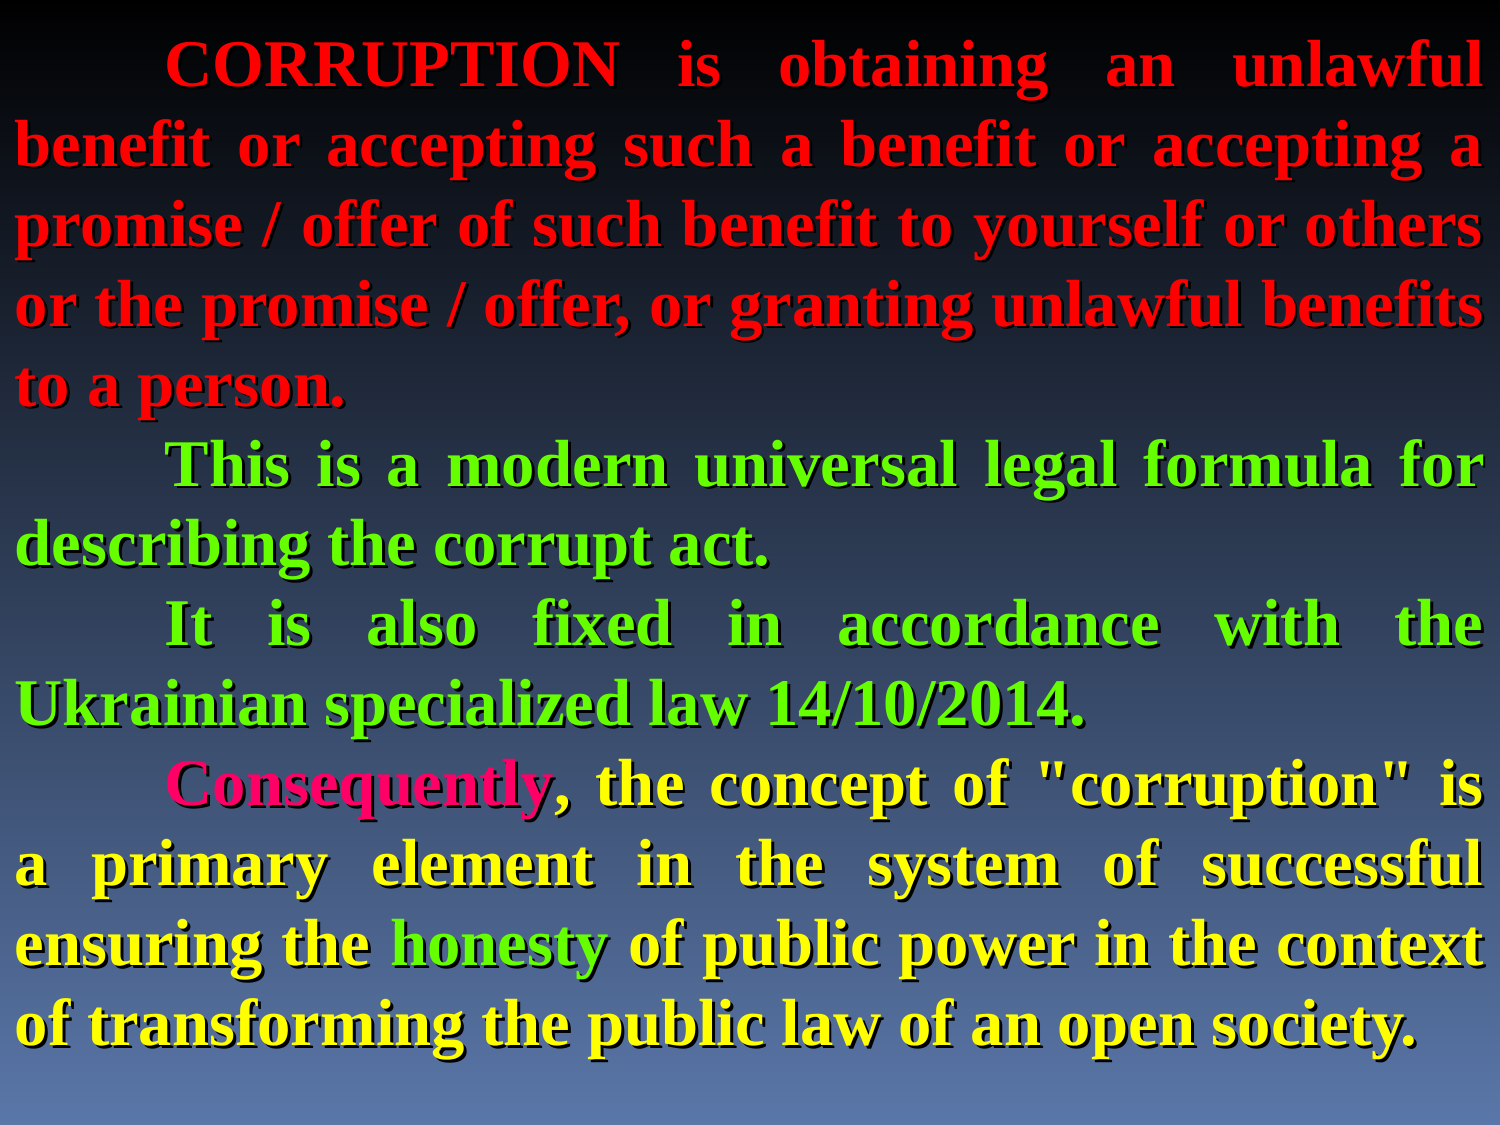

CORRUPTION is obtaining an unlawful benefit or accepting such a benefit or accepting a promise / offer of such benefit to yourself or others or the promise / offer, or granting unlawful benefits to a person.
			This is a modern universal legal formula for describing the corrupt act.
			It is also fixed in accordance with the Ukrainian specialized law 14/10/2014.
			Consequently, the concept of "corruption" is a primary element in the system of successful ensuring the honesty of public power in the context of transforming the public law of an open society.